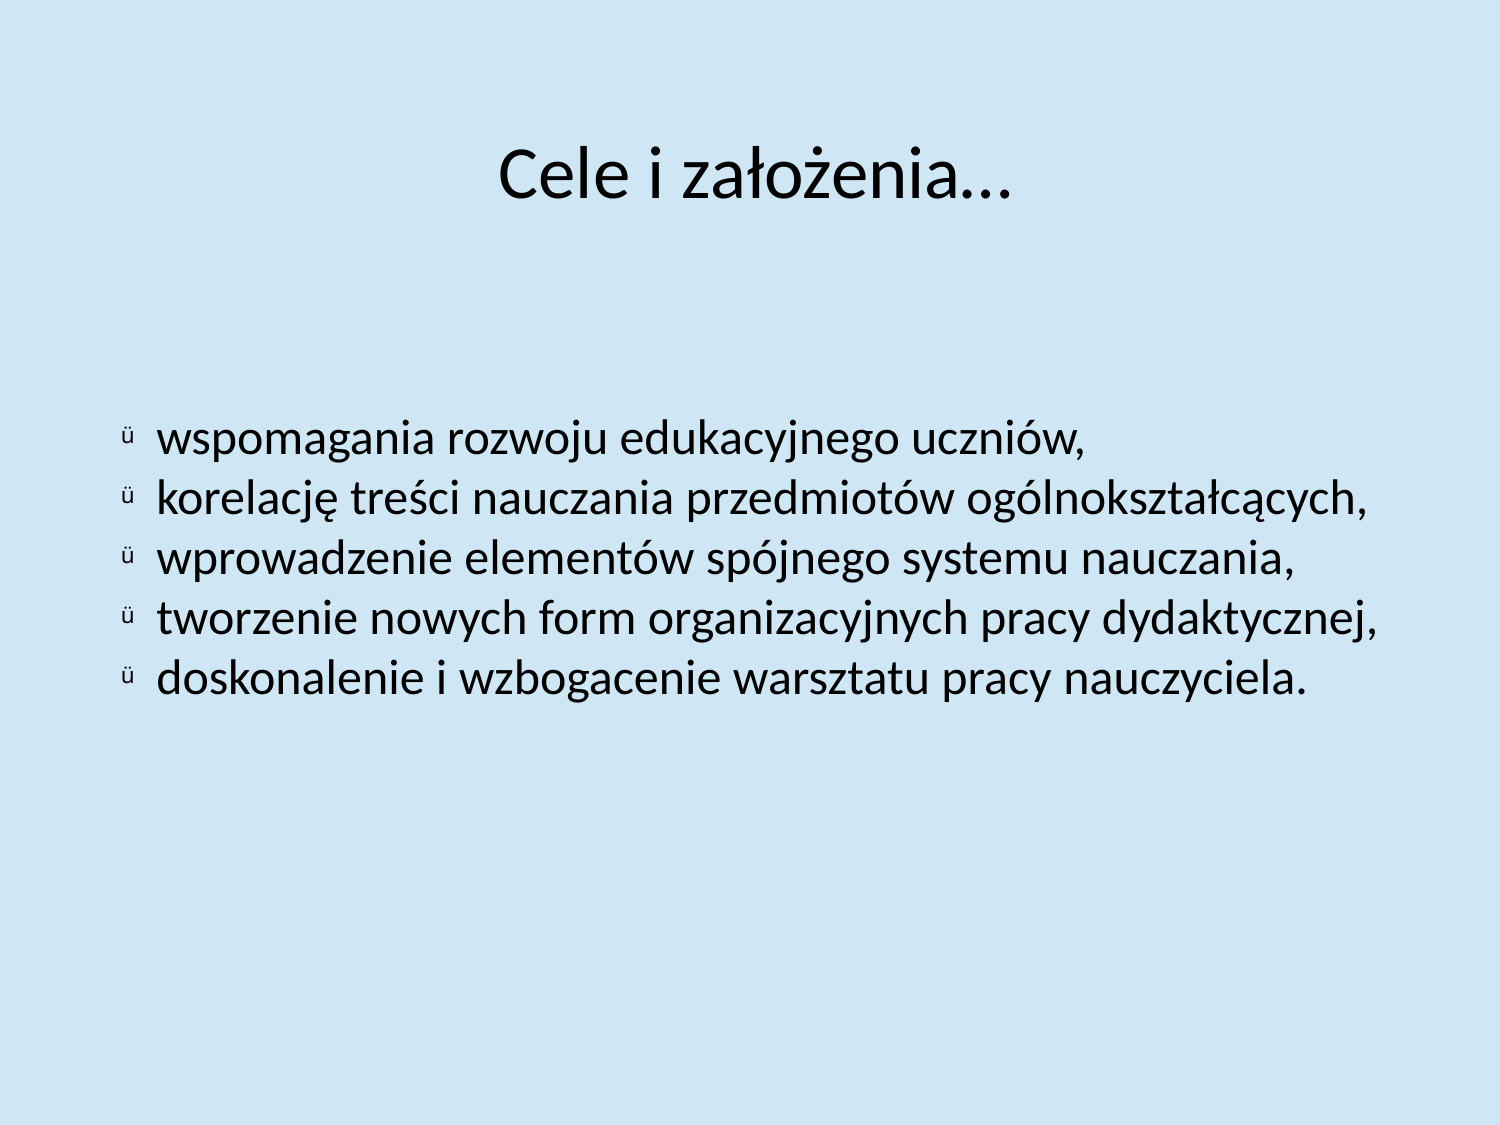

# Cele i założenia…
wspomagania rozwoju edukacyjnego uczniów,
korelację treści nauczania przedmiotów ogólnokształcących,
wprowadzenie elementów spójnego systemu nauczania,
tworzenie nowych form organizacyjnych pracy dydaktycznej,
doskonalenie i wzbogacenie warsztatu pracy nauczyciela.